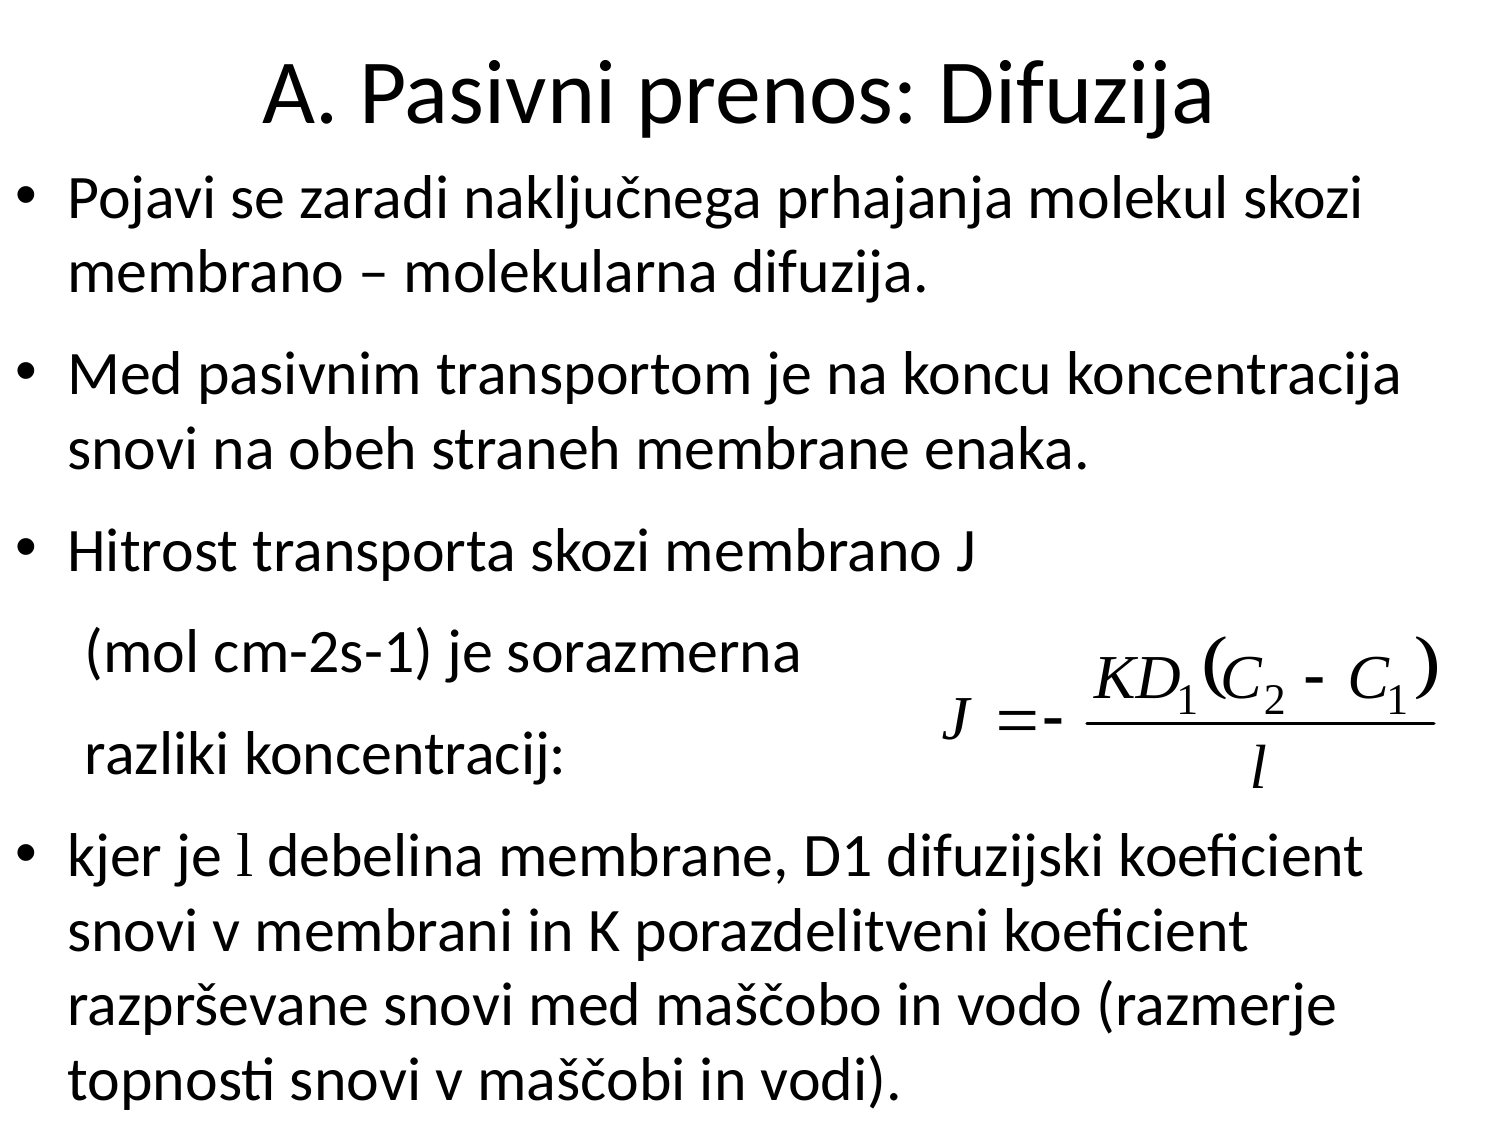

# A. Pasivni prenos: Difuzija
Pojavi se zaradi naključnega prhajanja molekul skozi membrano – molekularna difuzija.
Med pasivnim transportom je na koncu koncentracija snovi na obeh straneh membrane enaka.
Hitrost transporta skozi membrano J
	(mol cm-2s-1) je sorazmerna
	razliki koncentracij:
kjer je l debelina membrane, D1 difuzijski koeficient snovi v membrani in K porazdelitveni koeficient razprševane snovi med maščobo in vodo (razmerje topnosti snovi v maščobi in vodi).